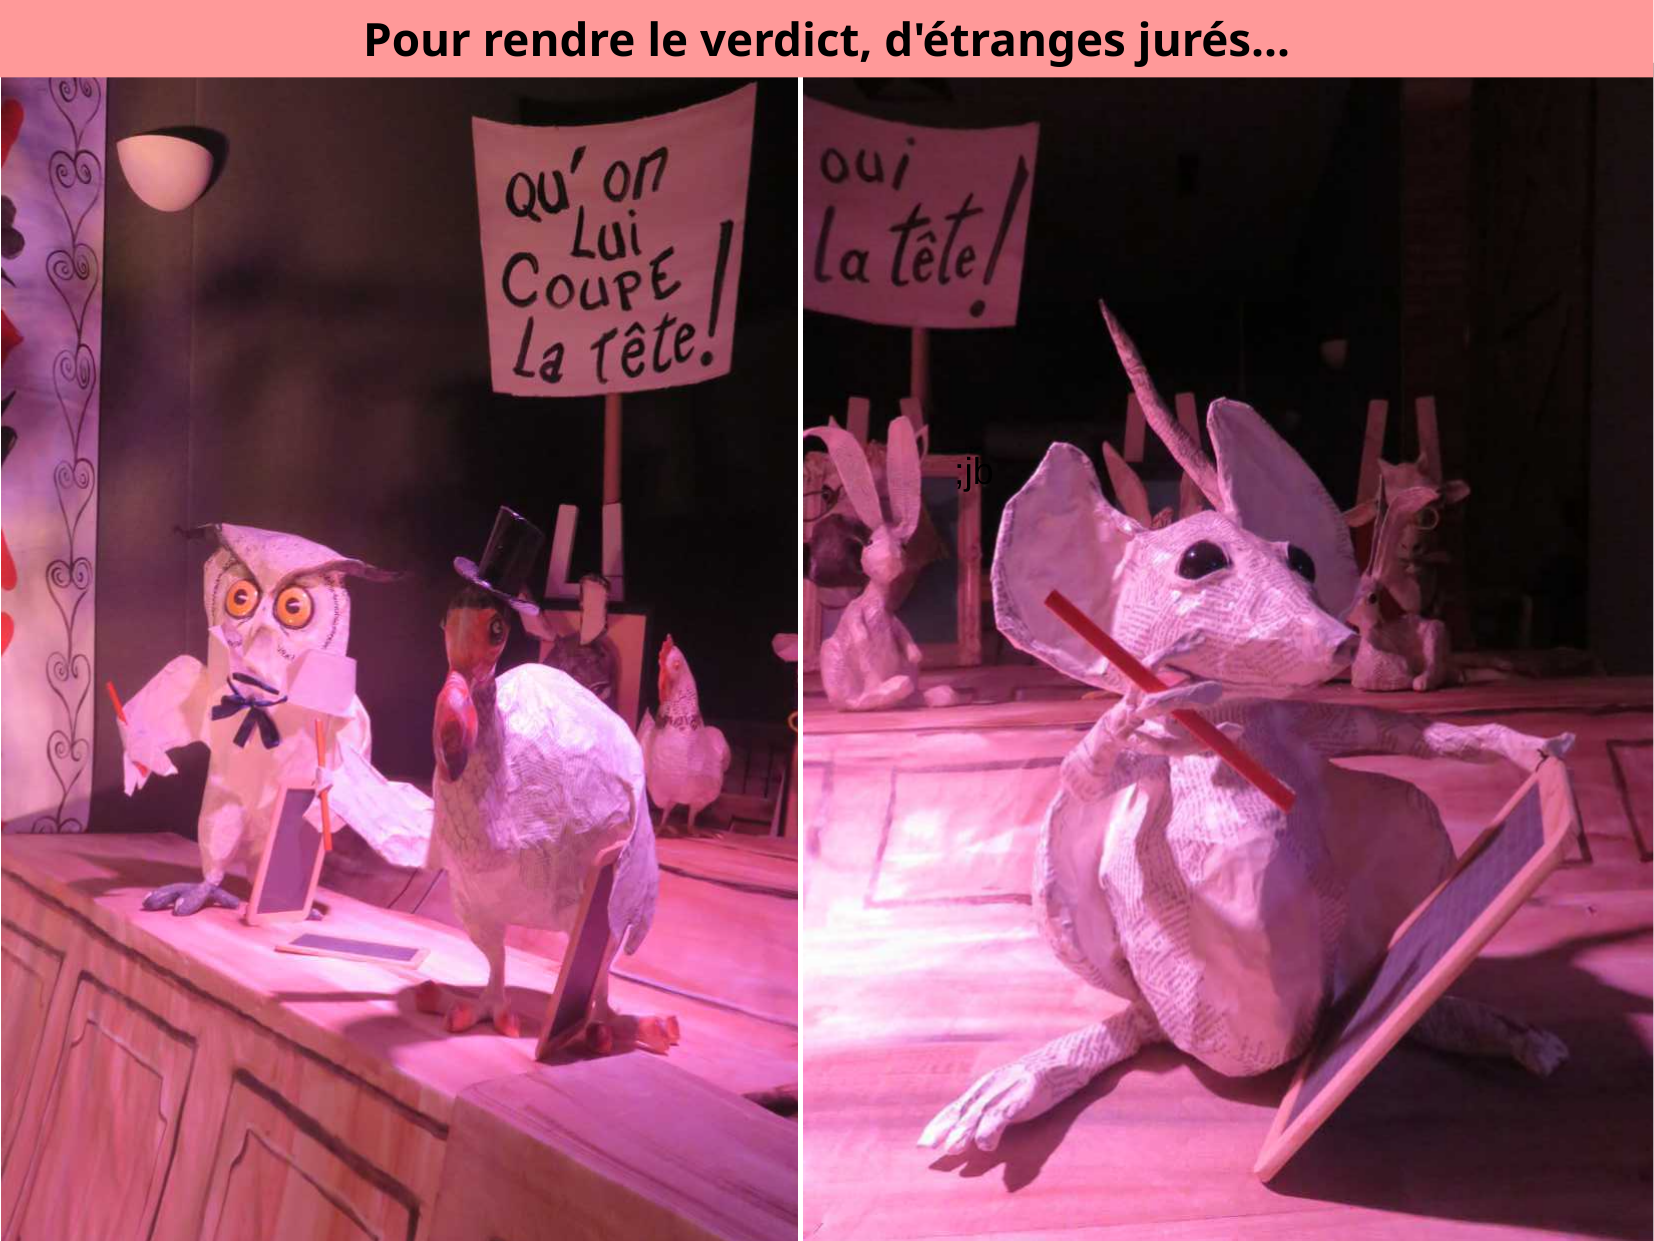

Pour rendre le verdict, d'étranges jurés...
;jb